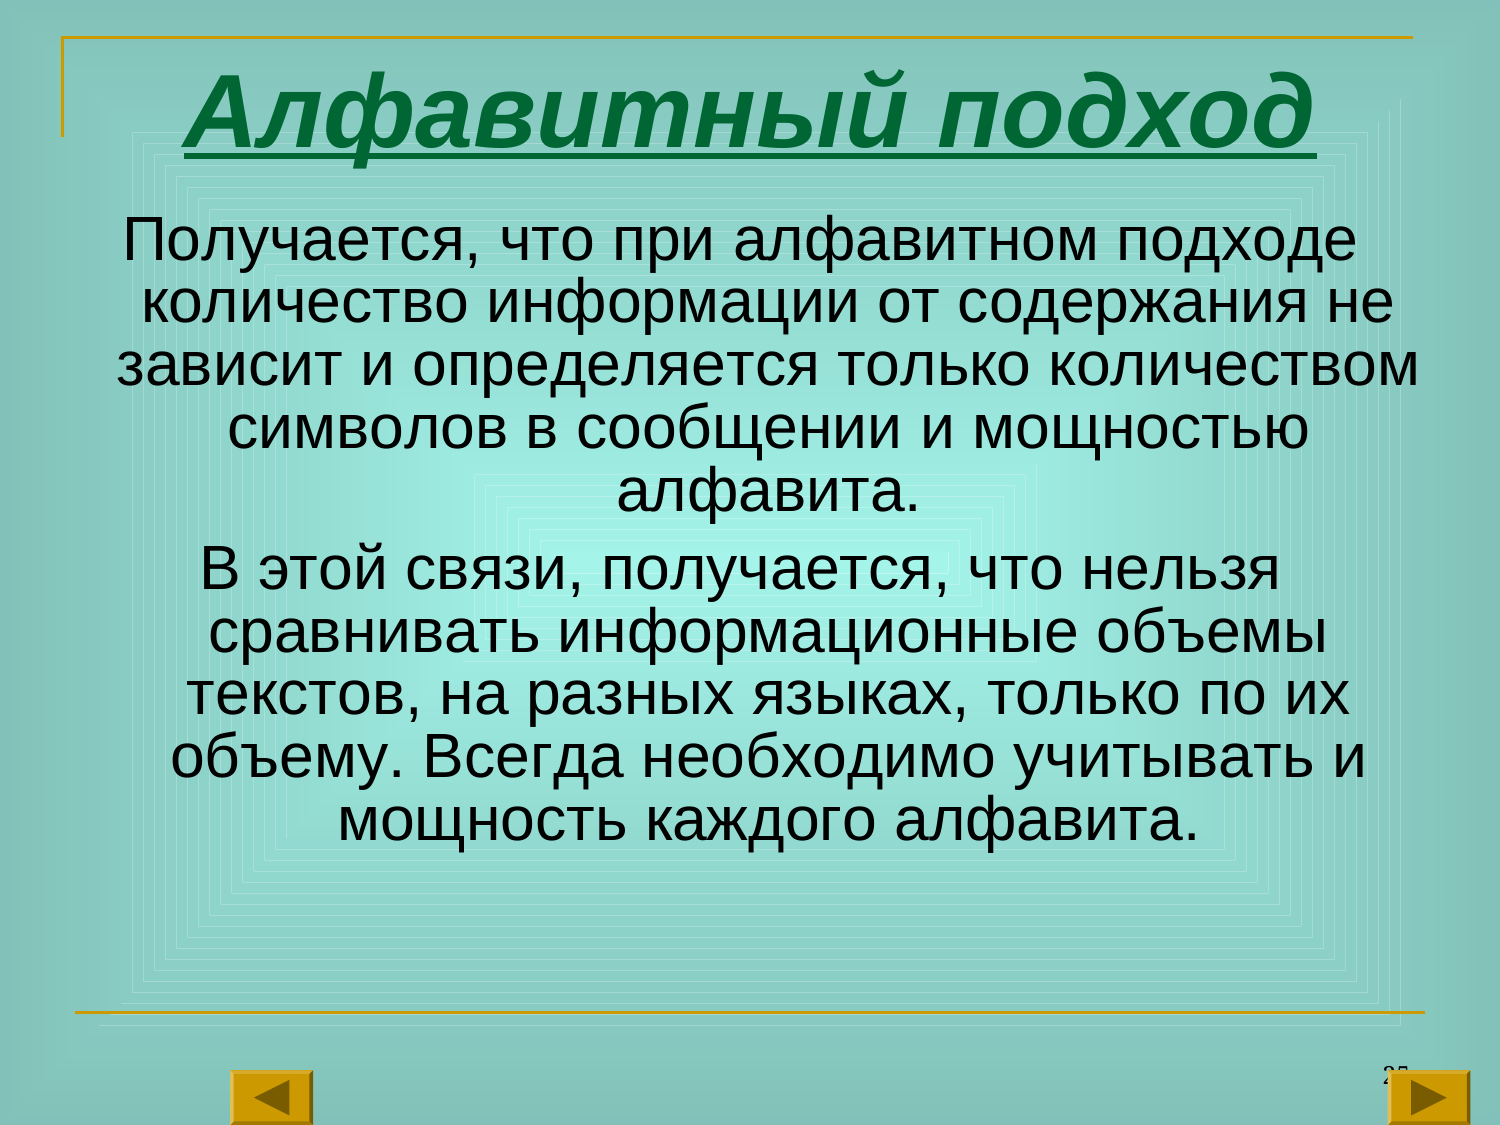

# Алфавитный подход
Получается, что при алфавитном подходе количество информации от содержания не зависит и определяется только количеством символов в сообщении и мощностью алфавита.
В этой связи, получается, что нельзя сравнивать информационные объемы текстов, на разных языках, только по их объему. Всегда необходимо учитывать и мощность каждого алфавита.
25